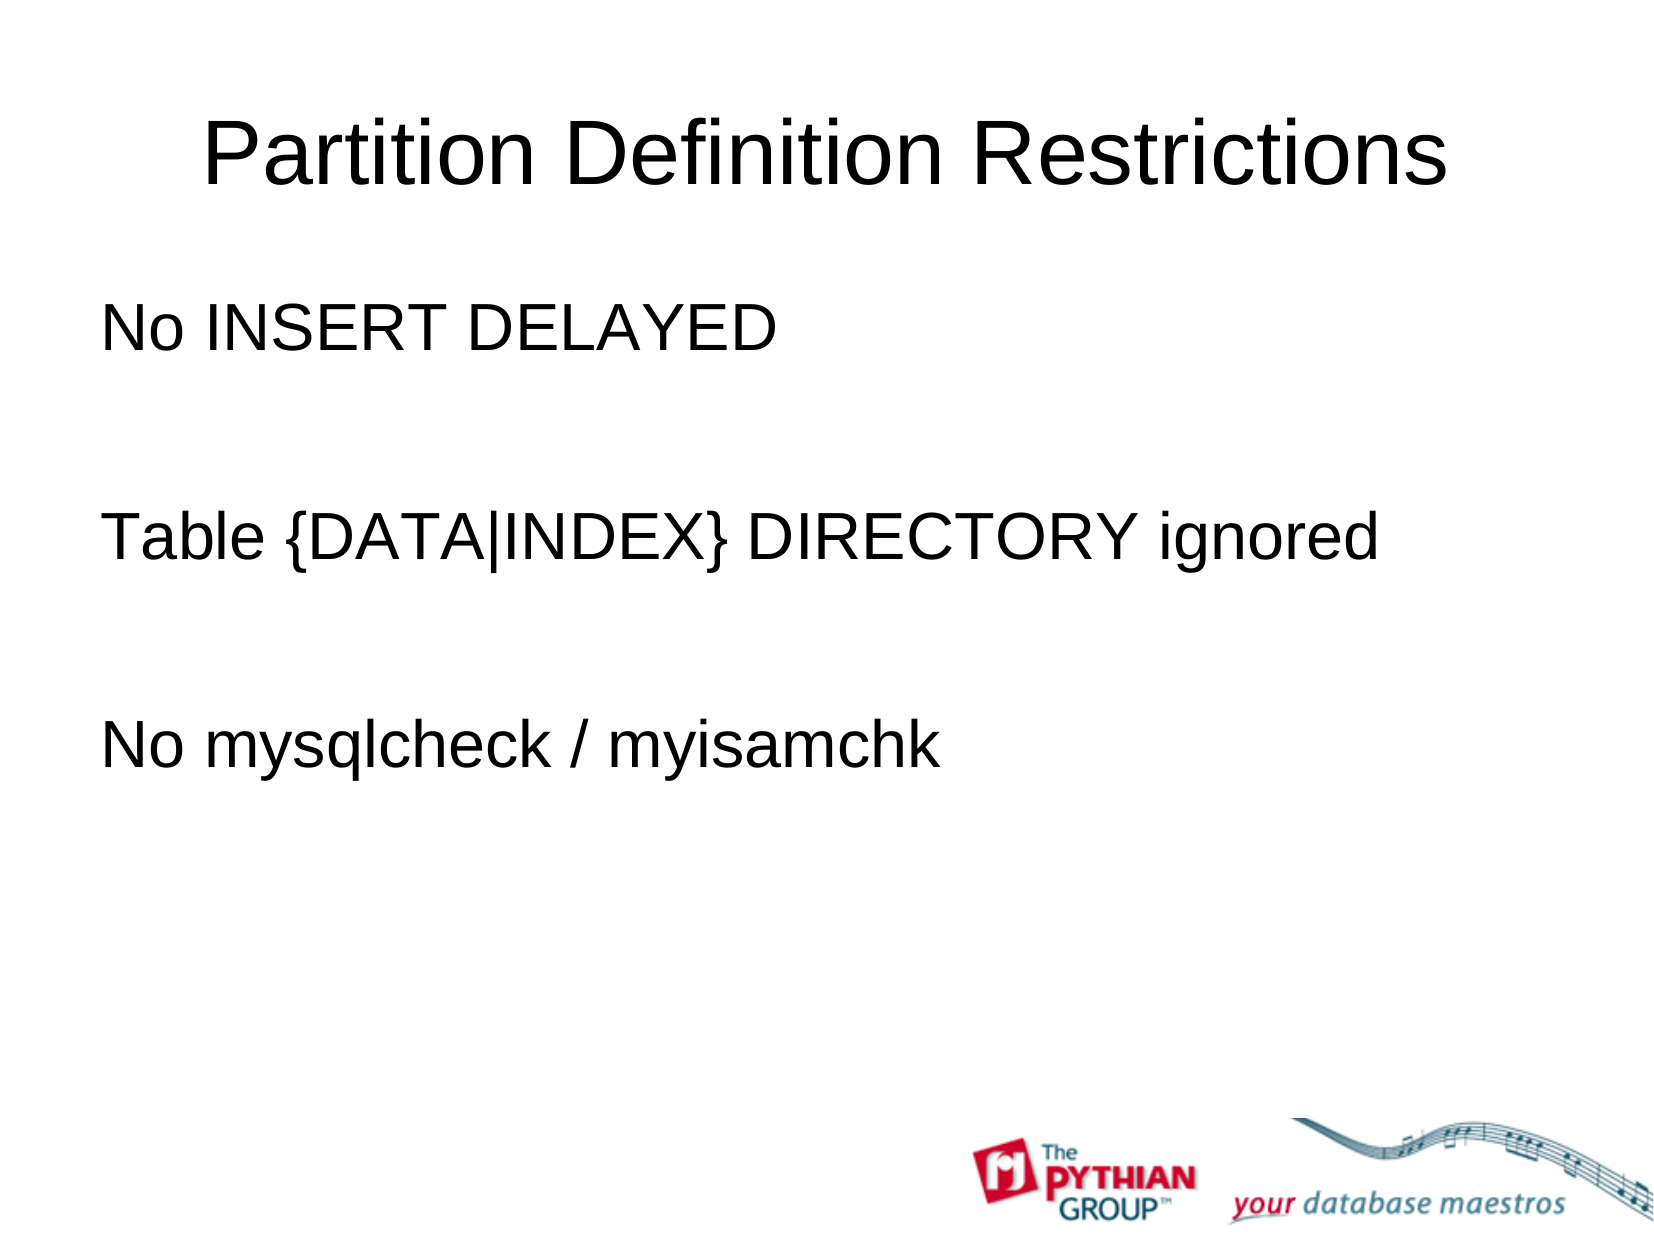

# Partition Definition Restrictions
No INSERT DELAYED
Table {DATA|INDEX} DIRECTORY ignored
No mysqlcheck / myisamchk